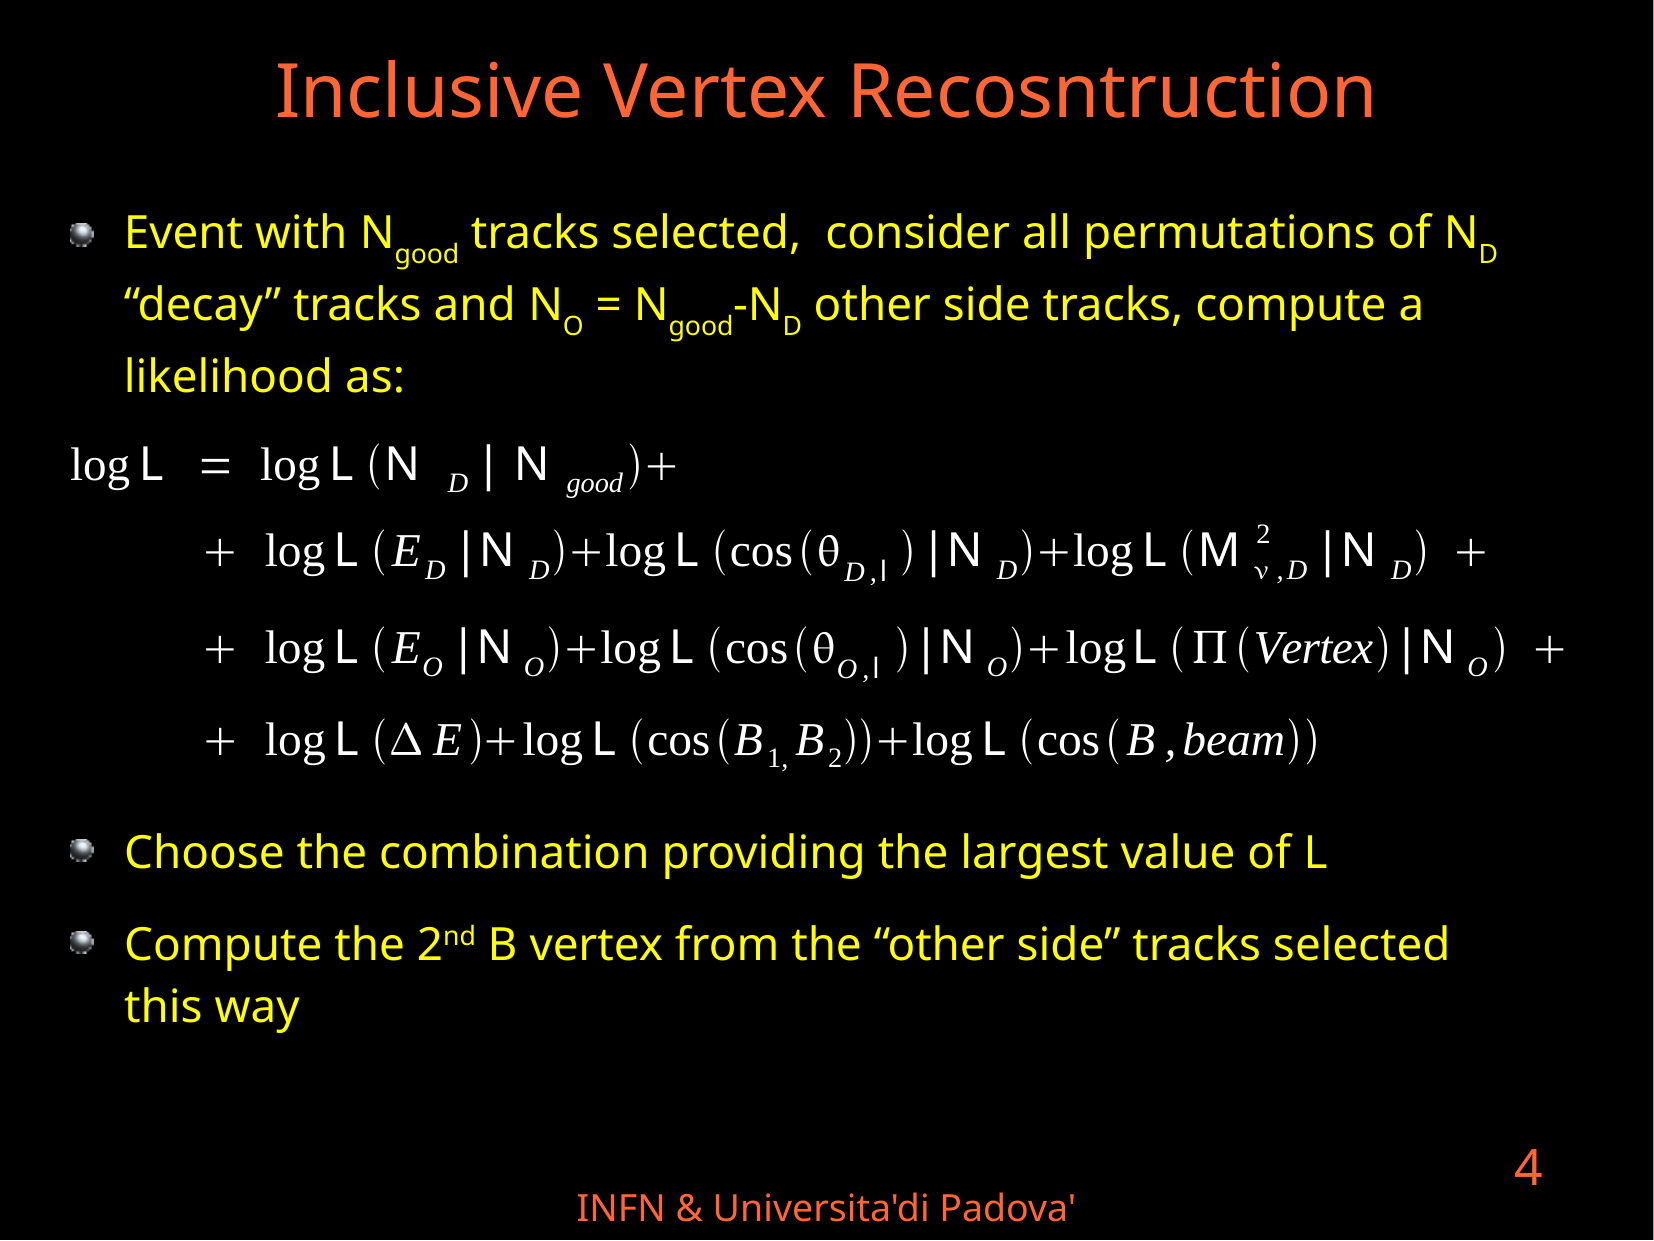

# Inclusive Vertex Recosntruction
Event with Ngood tracks selected, consider all permutations of ND “decay” tracks and NO = Ngood-ND other side tracks, compute a likelihood as:
Choose the combination providing the largest value of L
Compute the 2nd B vertex from the “other side” tracks selected this way